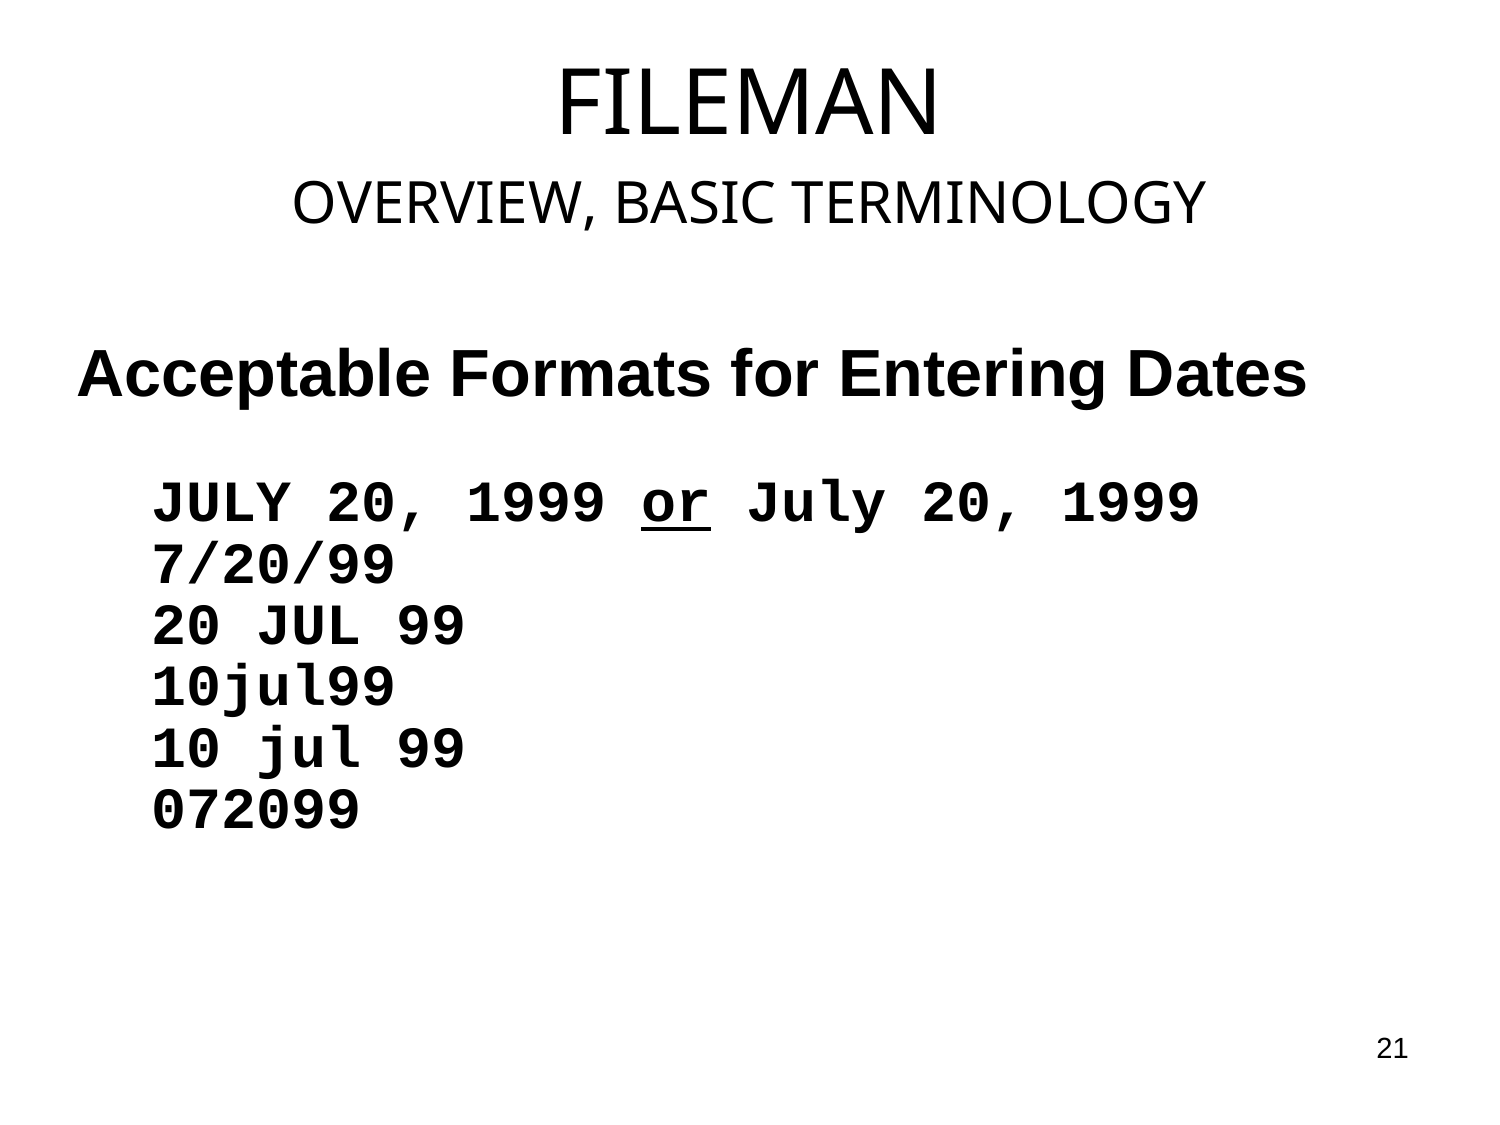

# FILEMAN OVERVIEW, BASIC TERMINOLOGY
Acceptable Formats for Entering Dates
JULY 20, 1999 or July 20, 1999
7/20/99
20 JUL 99
10jul99
10 jul 99
072099
21